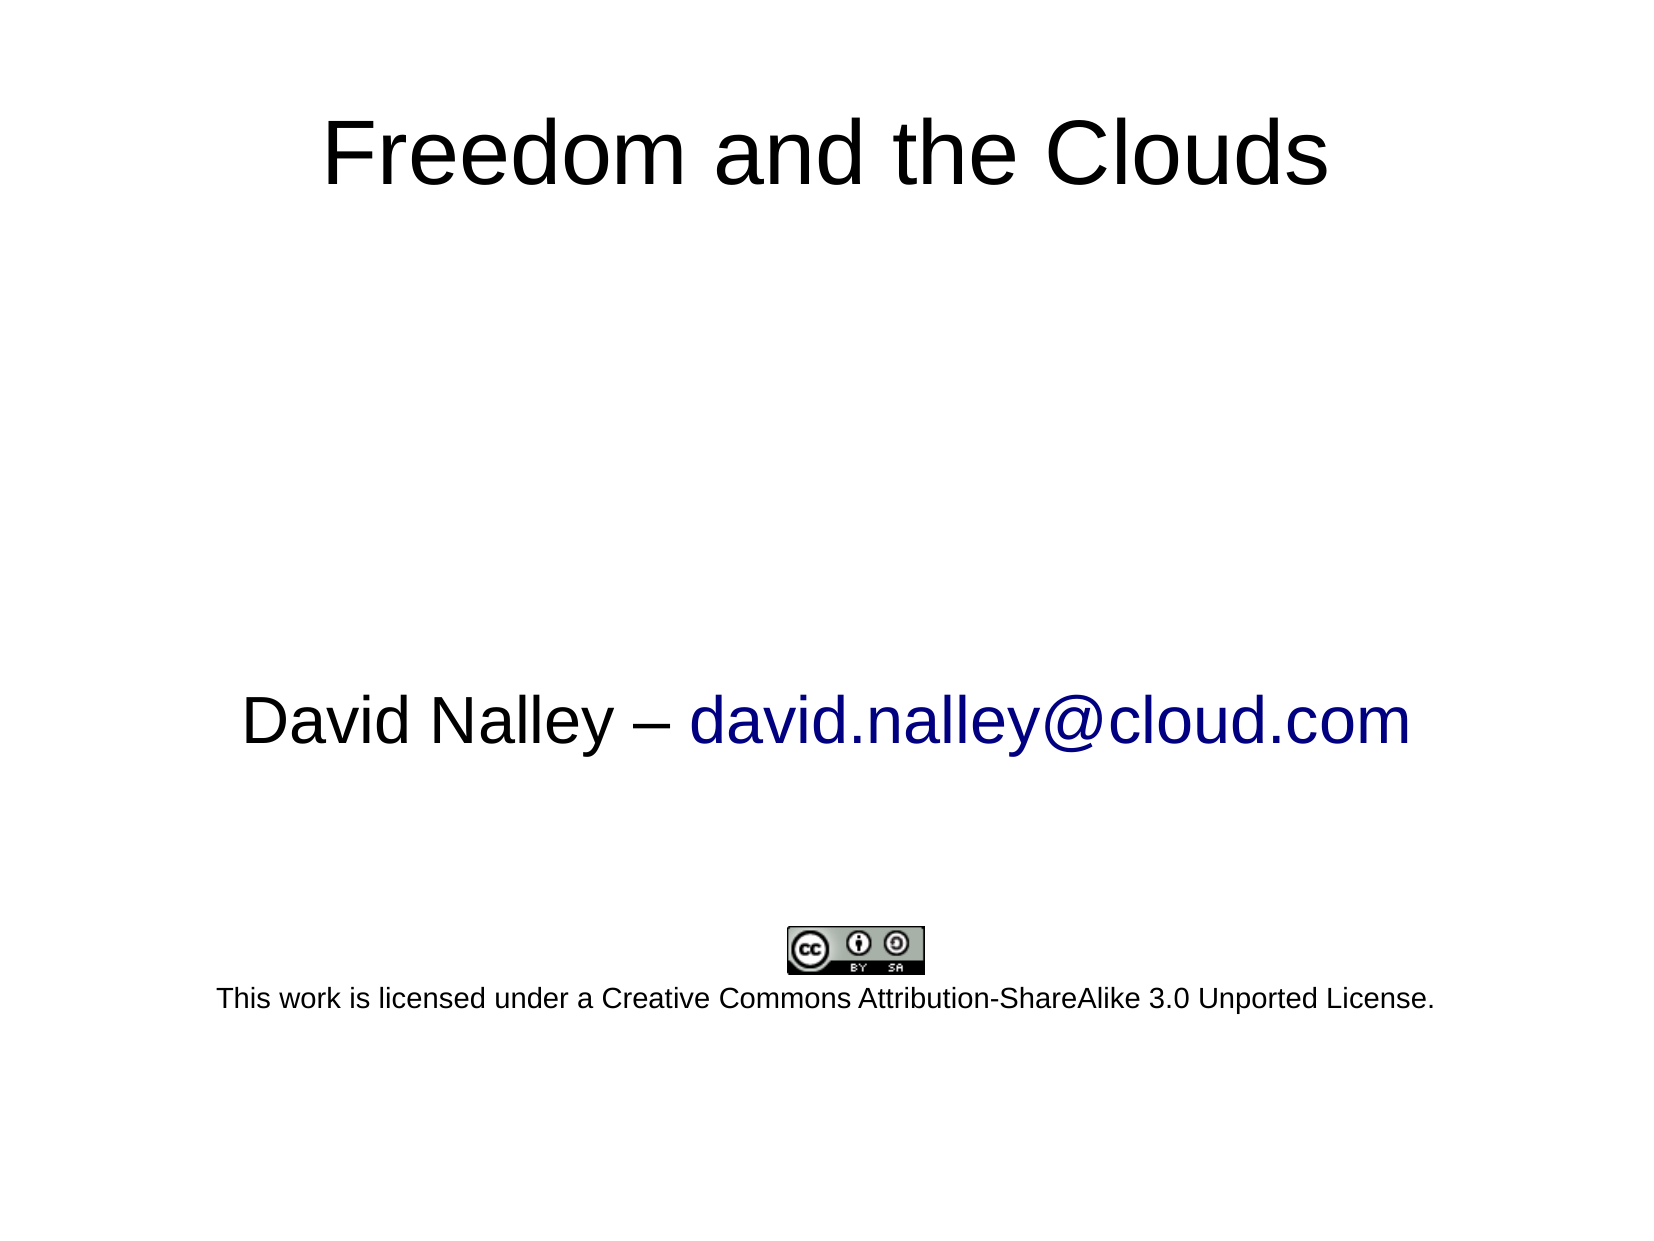

# Freedom and the Clouds
David Nalley – david.nalley@cloud.com
This work is licensed under a Creative Commons Attribution-ShareAlike 3.0 Unported License.